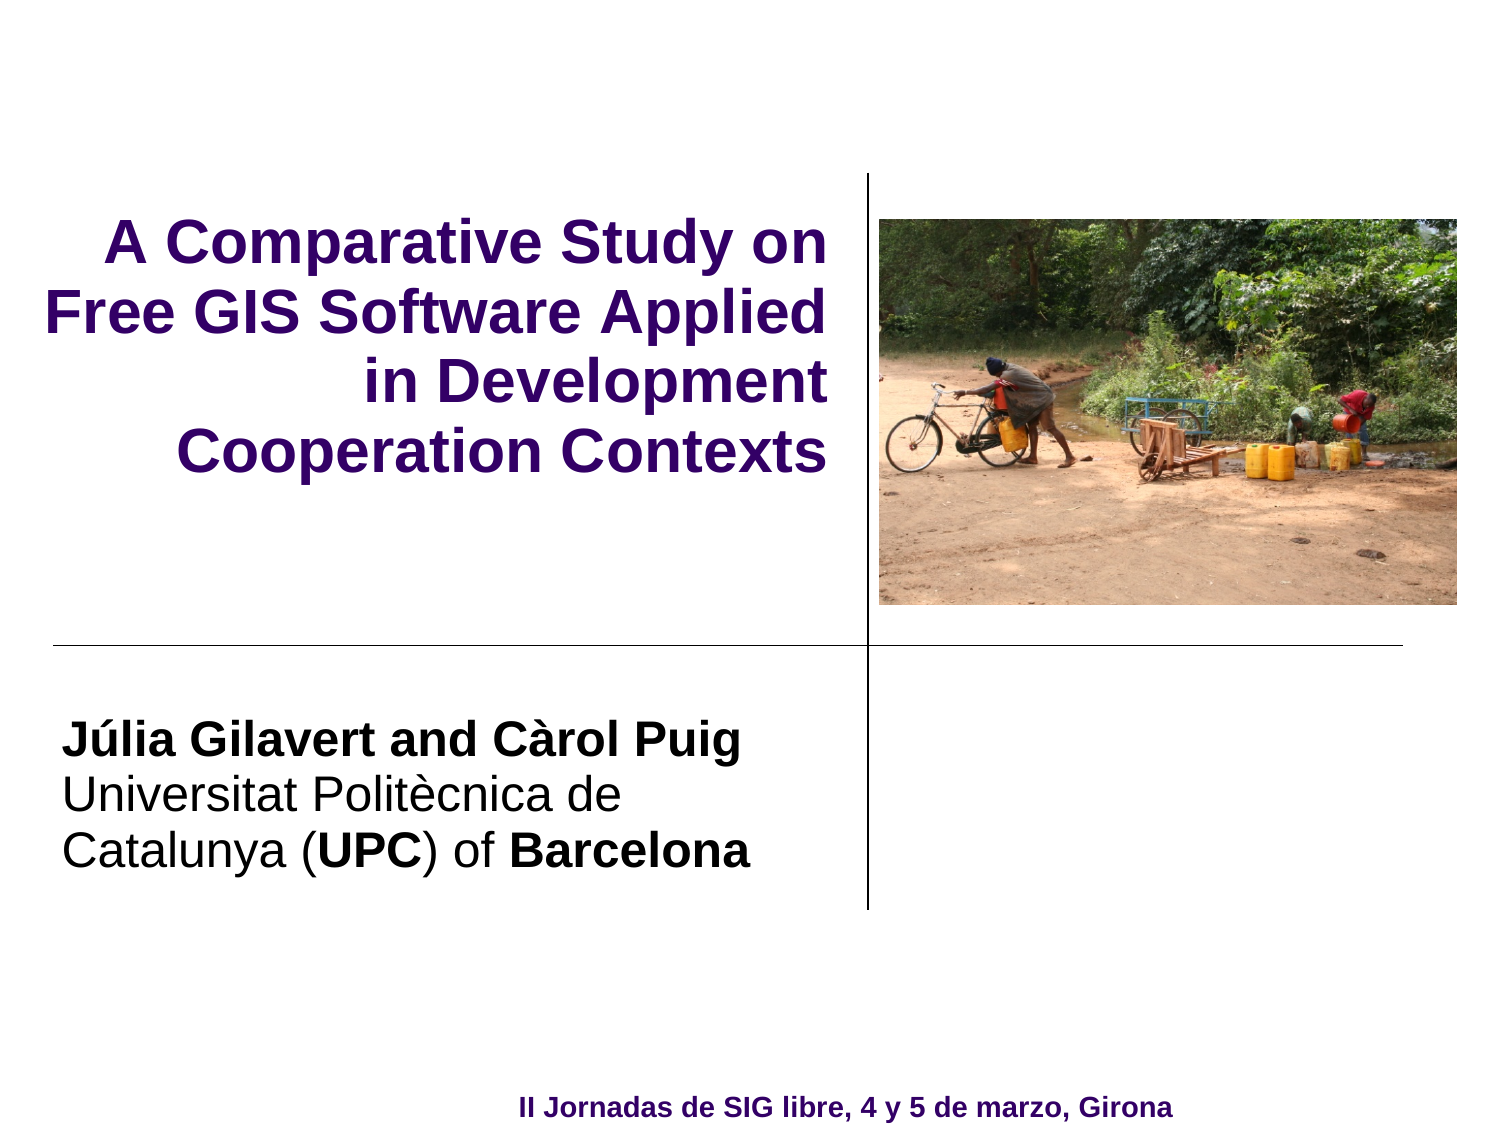

# A Comparative Study on Free GIS Software Applied in Development Cooperation Contexts
Júlia Gilavert and Càrol Puig
Universitat Politècnica de Catalunya (UPC) of Barcelona
II Jornadas de SIG libre, 4 y 5 de marzo, Girona